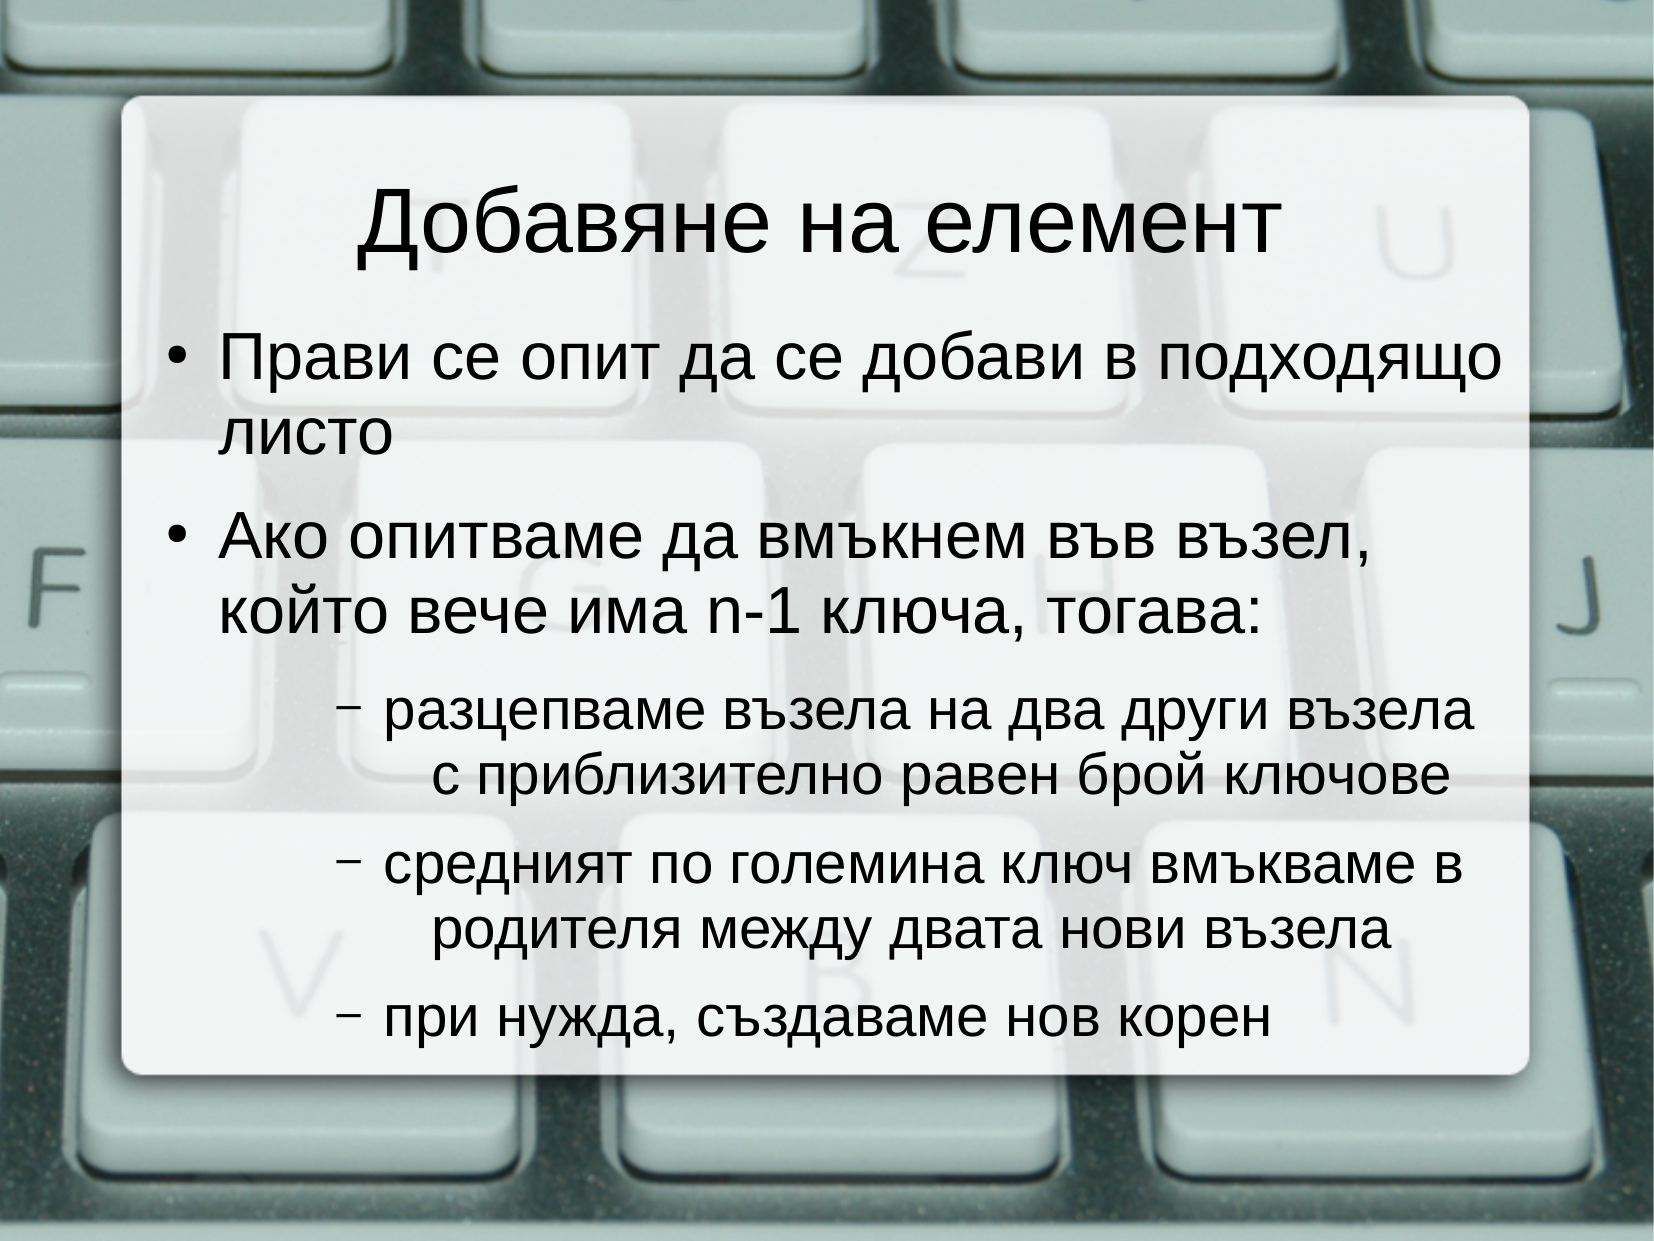

# Добавяне на елемент
Прави се опит да се добави в подходящо листо
Ако опитваме да вмъкнем във възел, който вече има n-1 ключа, тогава:
разцепваме възела на два други възела с приблизително равен брой ключове
средният по големина ключ вмъкваме в родителя между двата нови възела
при нужда, създаваме нов корен